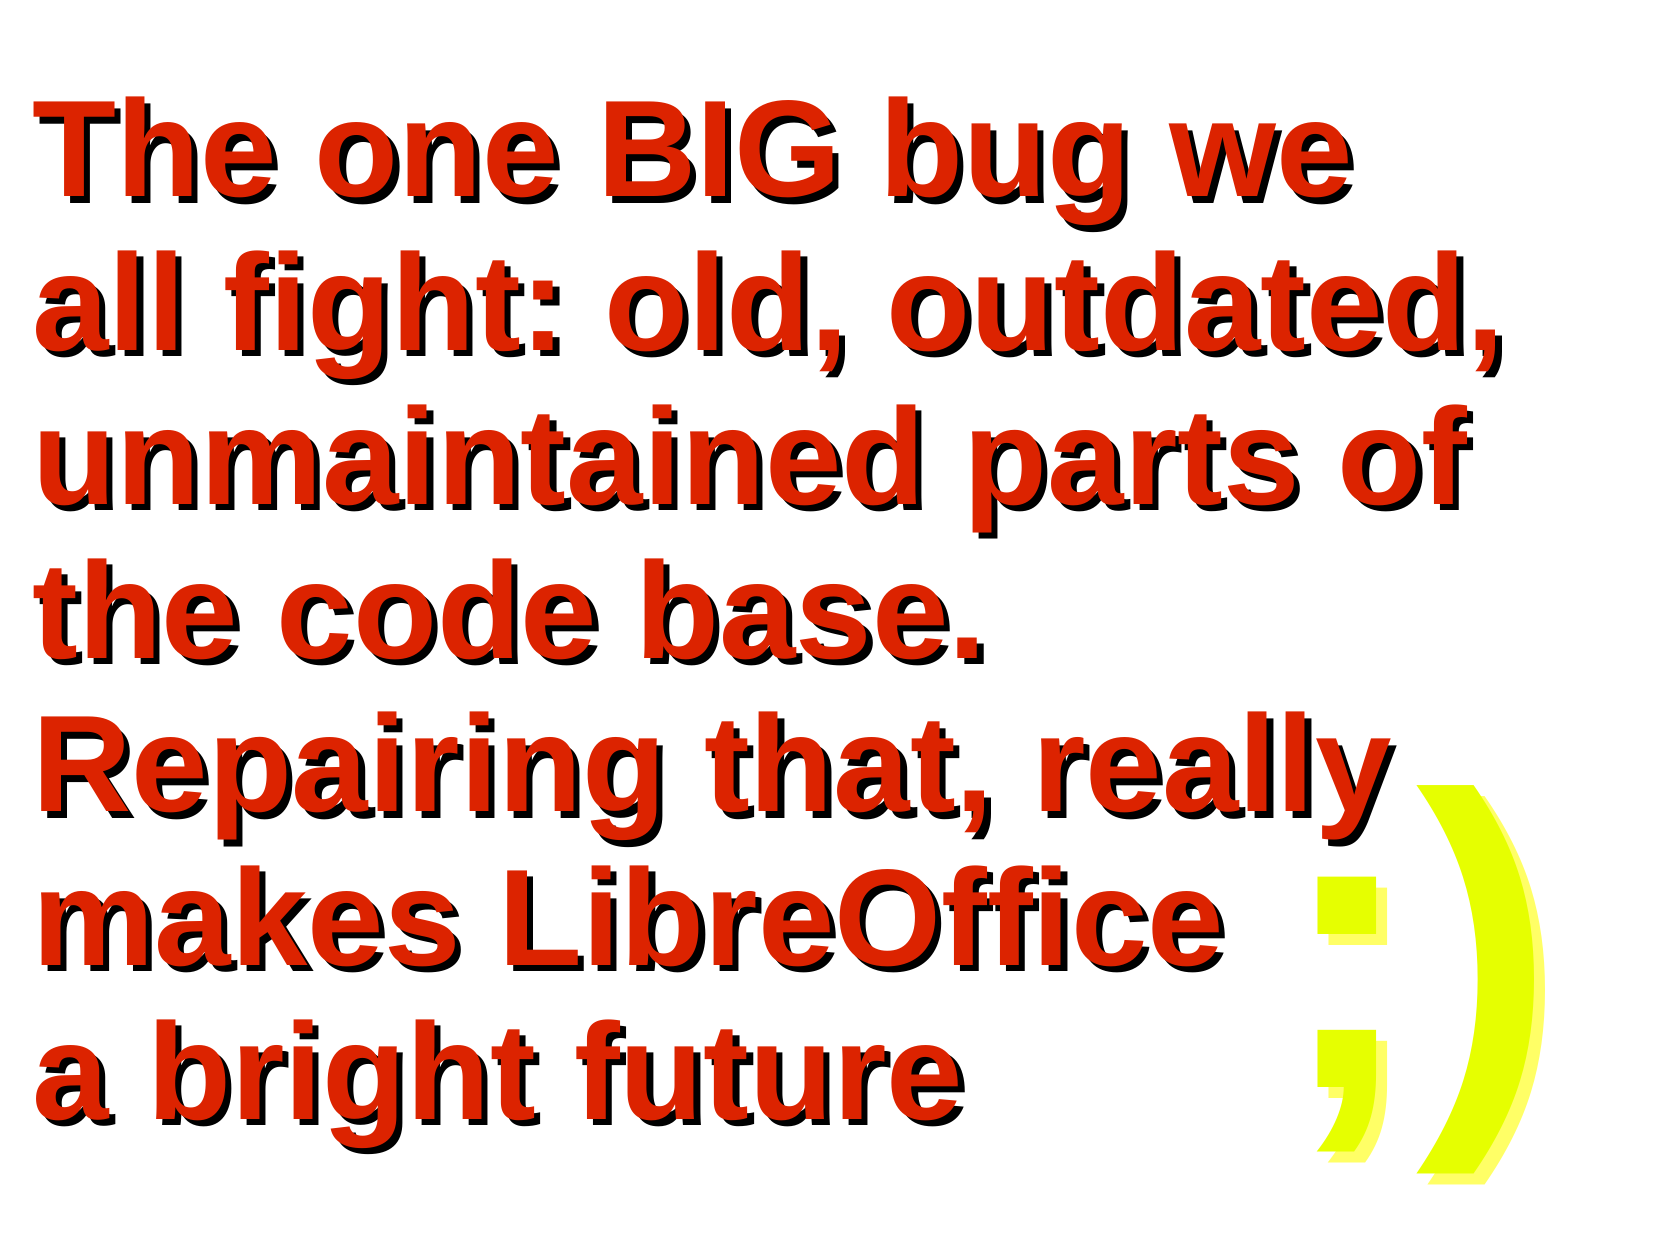

The one BIG bug we
all fight: old, outdated,
unmaintained parts of
the code base.
Repairing that, really
makes LibreOffice
a bright future
;)
;)